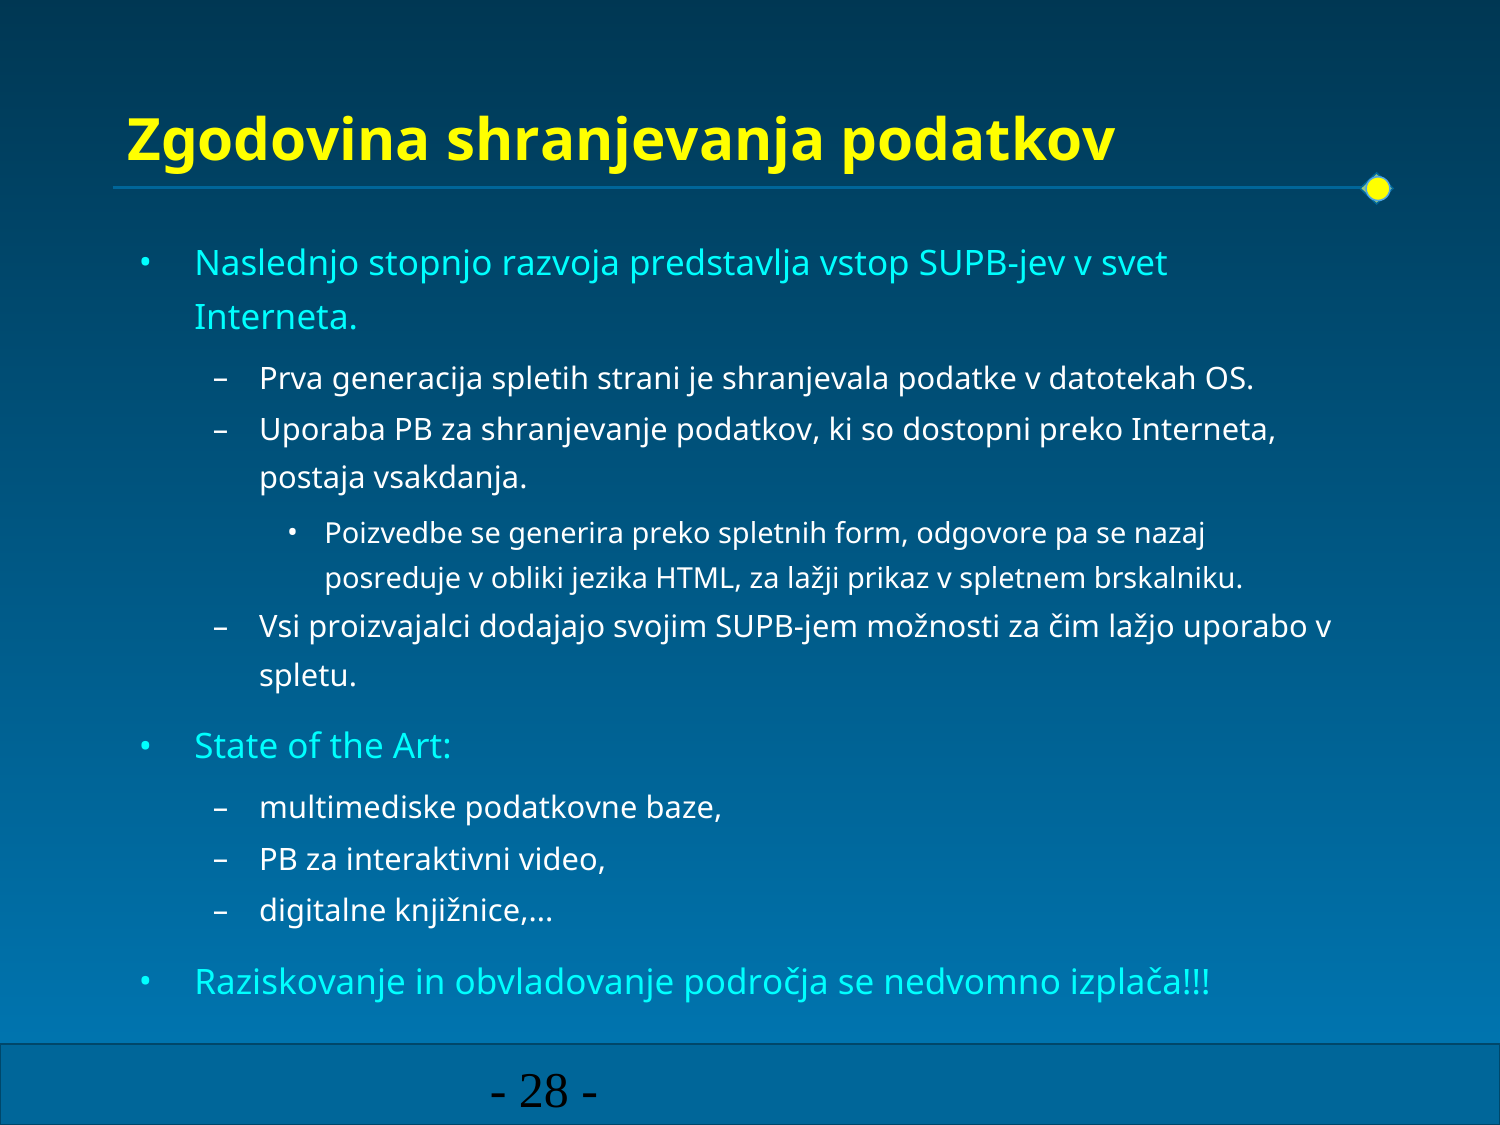

# Zgodovina shranjevanja podatkov
Naslednjo stopnjo razvoja predstavlja vstop SUPB-jev v svet Interneta.
Prva generacija spletih strani je shranjevala podatke v datotekah OS.
Uporaba PB za shranjevanje podatkov, ki so dostopni preko Interneta, postaja vsakdanja.
Poizvedbe se generira preko spletnih form, odgovore pa se nazaj posreduje v obliki jezika HTML, za lažji prikaz v spletnem brskalniku.
Vsi proizvajalci dodajajo svojim SUPB-jem možnosti za čim lažjo uporabo v spletu.
State of the Art:
multimediske podatkovne baze,
PB za interaktivni video,
digitalne knjižnice,...
Raziskovanje in obvladovanje področja se nedvomno izplača!!!
(c) Pearson Education 2005